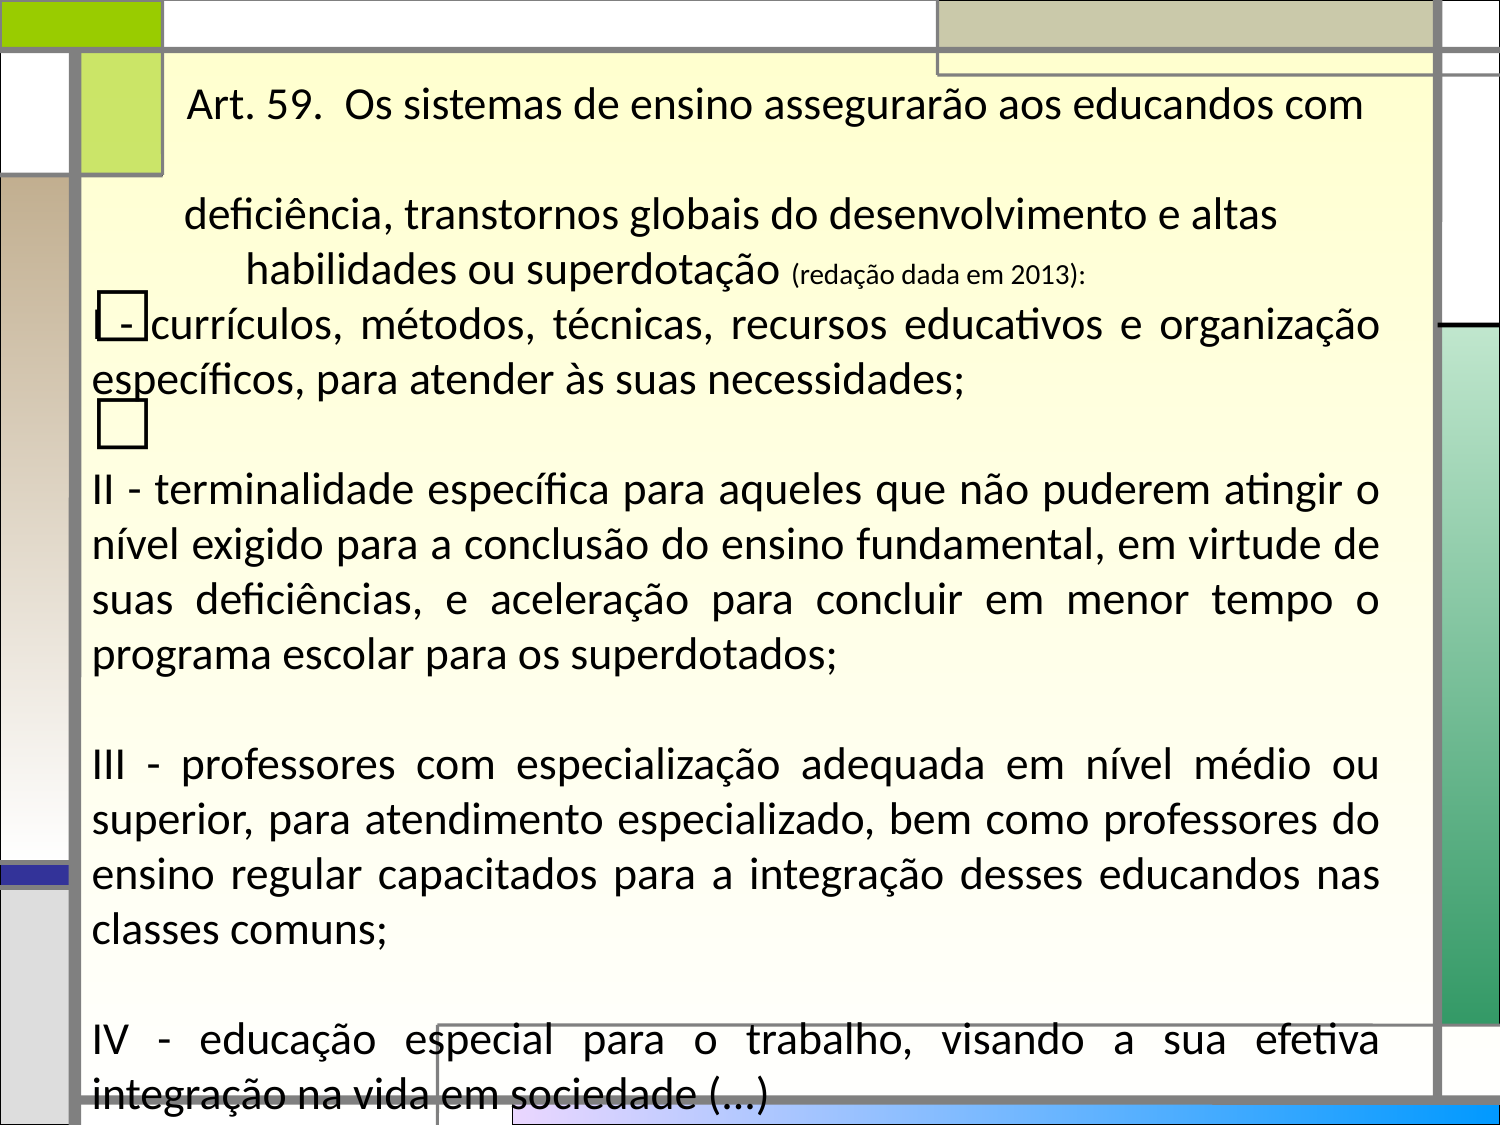

Art. 59.  Os sistemas de ensino assegurarão aos educandos com
 deficiência, transtornos globais do desenvolvimento e altas habilidades ou superdotação (redação dada em 2013):
I - currículos, métodos, técnicas, recursos educativos e organização específicos, para atender às suas necessidades;
II - terminalidade específica para aqueles que não puderem atingir o nível exigido para a conclusão do ensino fundamental, em virtude de suas deficiências, e aceleração para concluir em menor tempo o programa escolar para os superdotados;
III - professores com especialização adequada em nível médio ou superior, para atendimento especializado, bem como professores do ensino regular capacitados para a integração desses educandos nas classes comuns;
IV - educação especial para o trabalho, visando a sua efetiva integração na vida em sociedade (...)
#